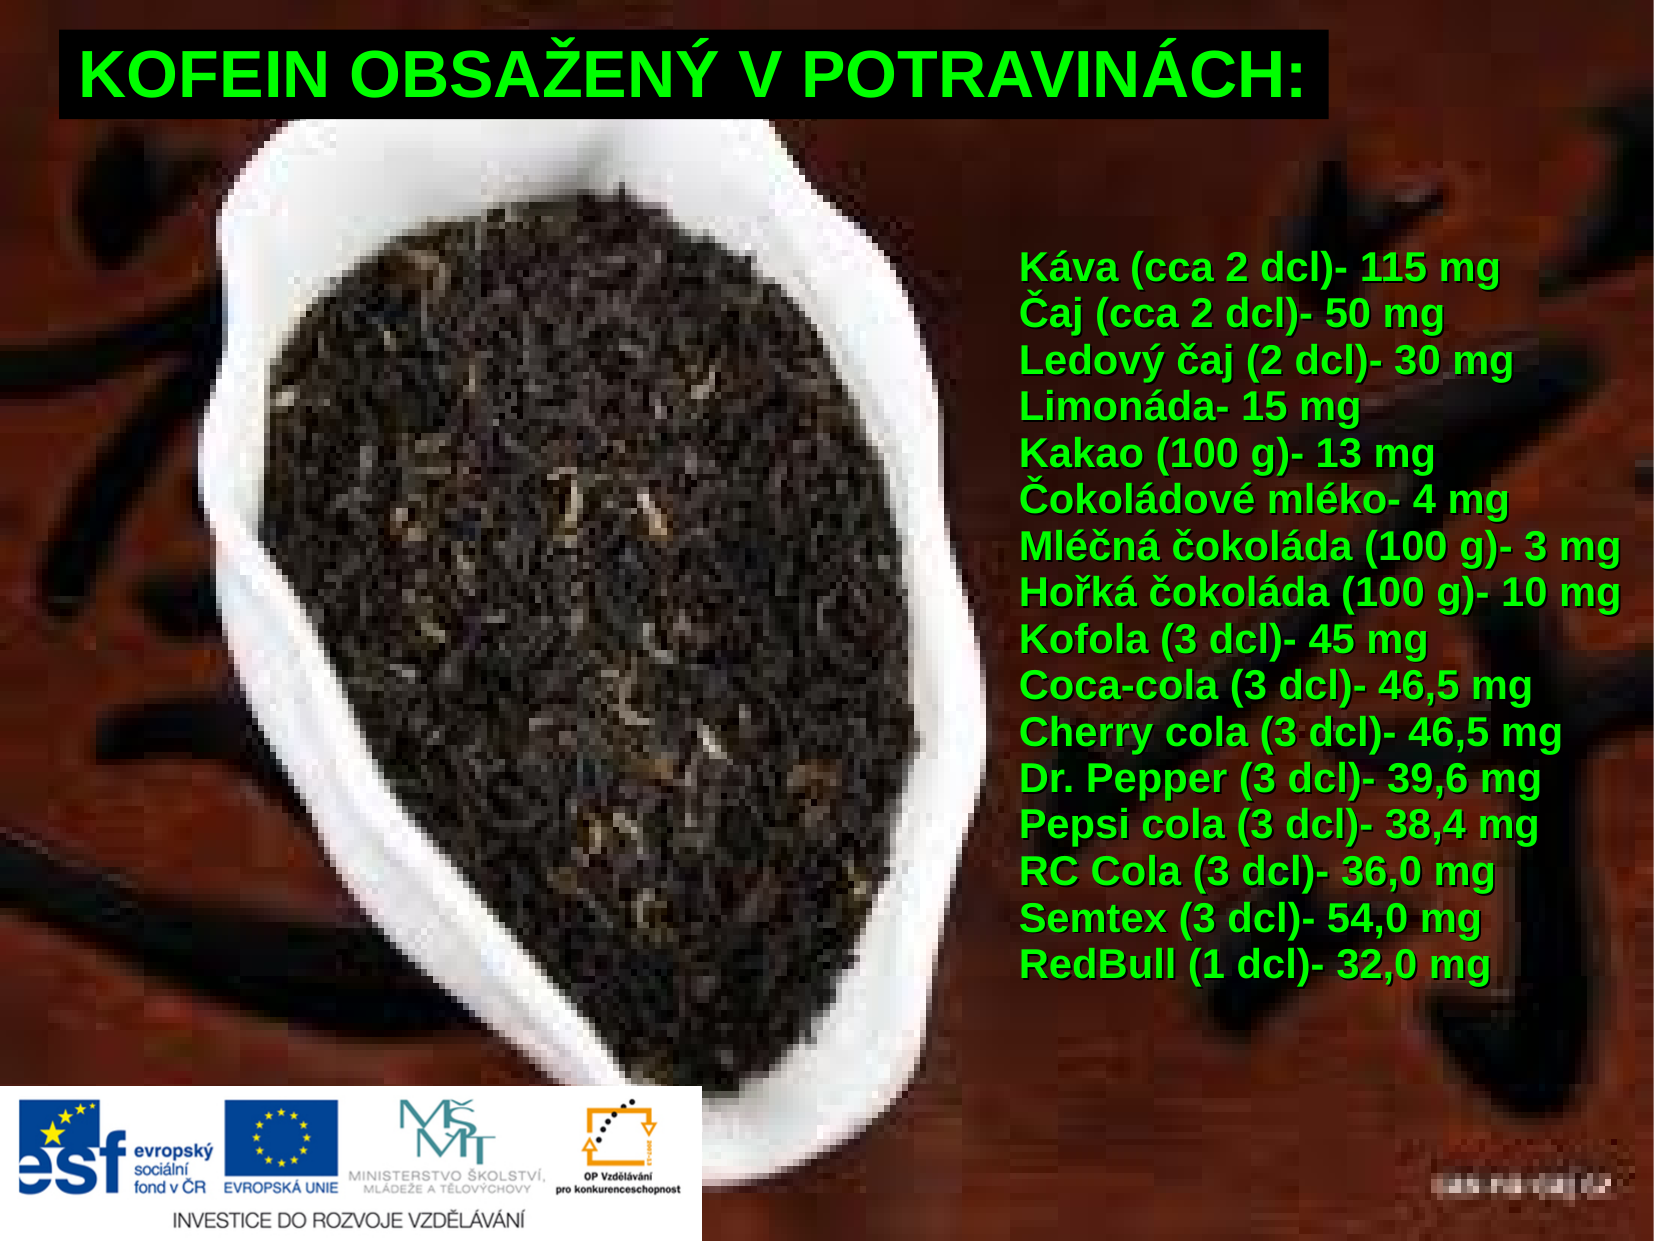

KOFEIN OBSAŽENÝ V POTRAVINÁCH:
Káva (cca 2 dcl)- 115 mg
Čaj (cca 2 dcl)- 50 mg
Ledový čaj (2 dcl)- 30 mg
Limonáda- 15 mg
Kakao (100 g)- 13 mg
Čokoládové mléko- 4 mg
Mléčná čokoláda (100 g)- 3 mg
Hořká čokoláda (100 g)- 10 mg
Kofola (3 dcl)- 45 mg
Coca-cola (3 dcl)- 46,5 mg
Cherry cola (3 dcl)- 46,5 mg
Dr. Pepper (3 dcl)- 39,6 mg
Pepsi cola (3 dcl)- 38,4 mg
RC Cola (3 dcl)- 36,0 mg
Semtex (3 dcl)- 54,0 mg
RedBull (1 dcl)- 32,0 mg